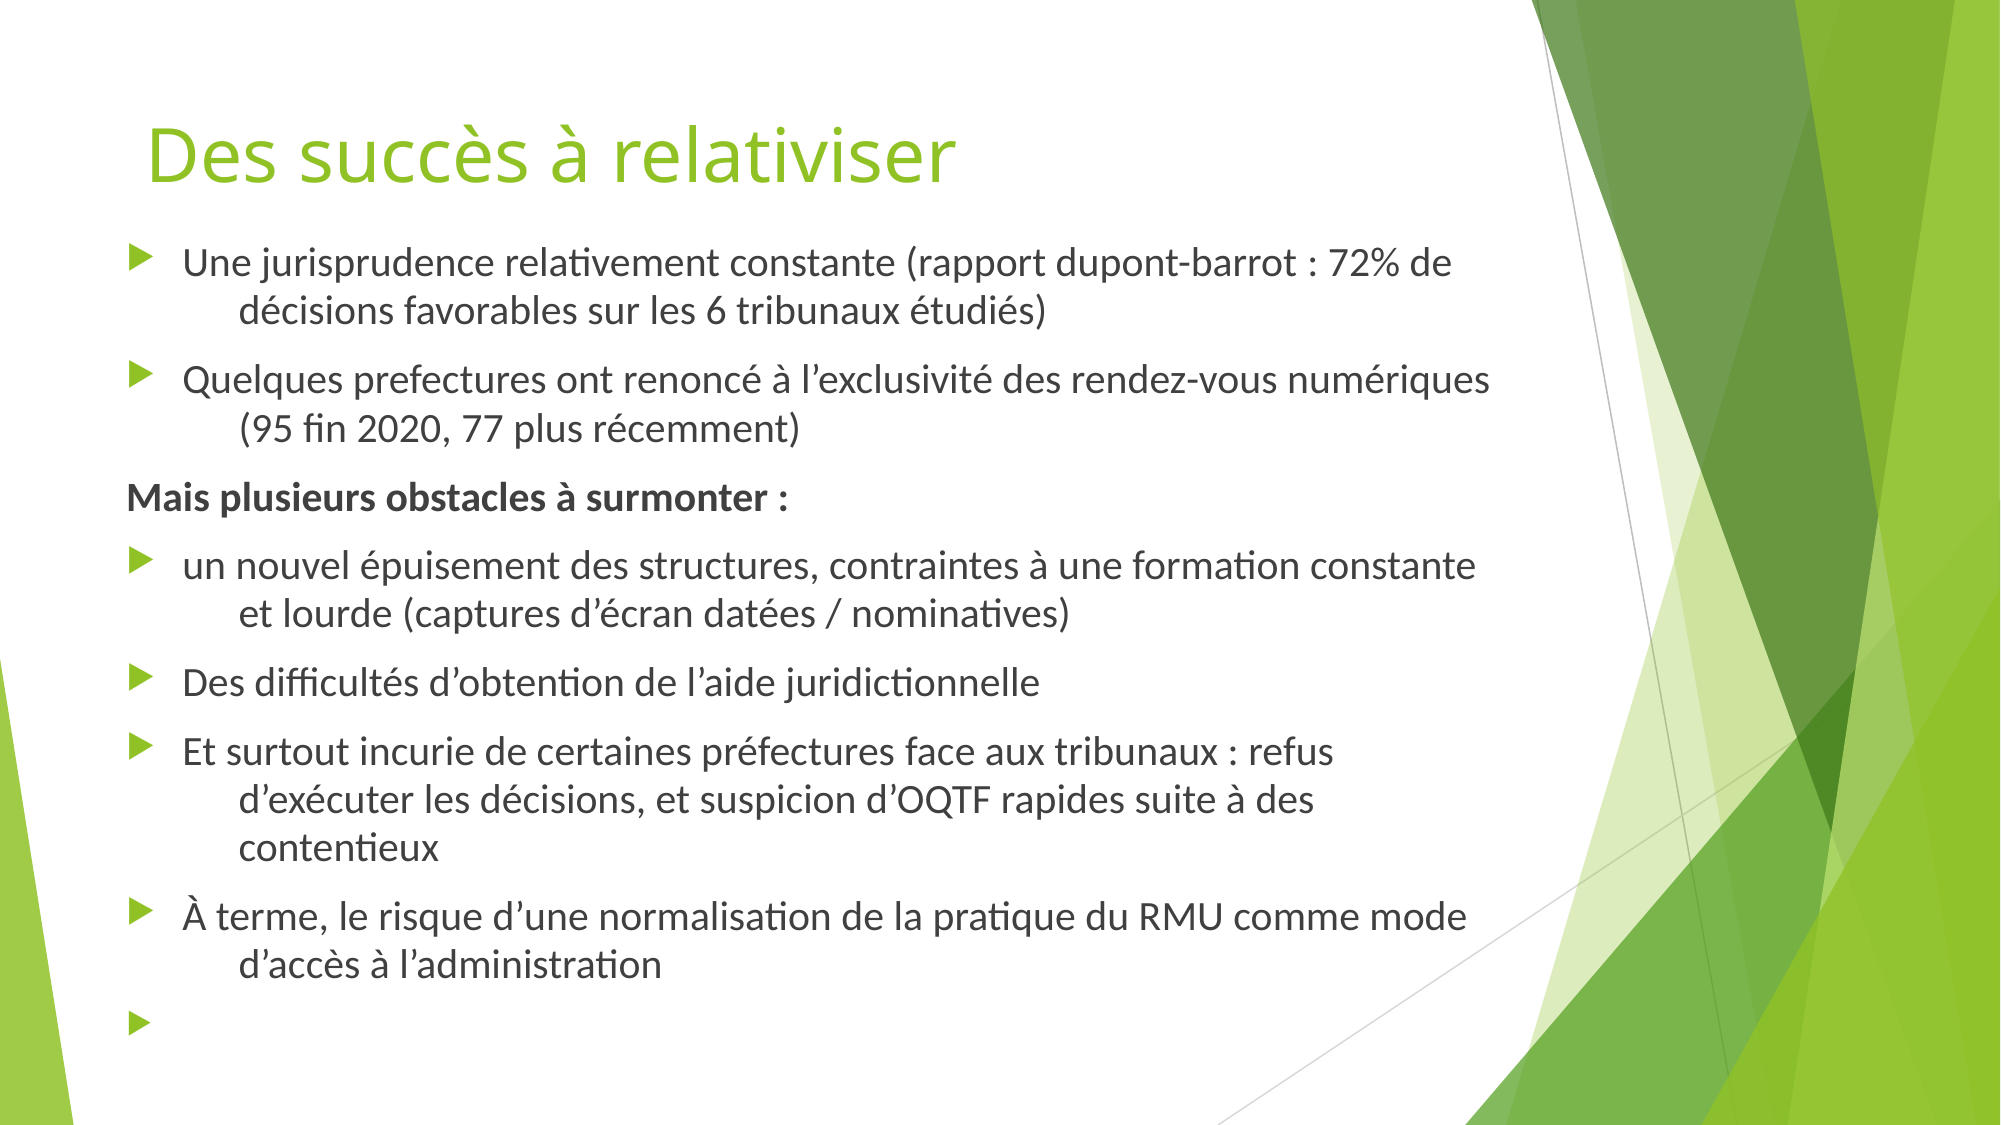

# Des succès à relativiser
Une jurisprudence relativement constante (rapport dupont-barrot : 72% de décisions favorables sur les 6 tribunaux étudiés)
Quelques prefectures ont renoncé à l’exclusivité des rendez-vous numériques (95 fin 2020, 77 plus récemment)
Mais plusieurs obstacles à surmonter :
un nouvel épuisement des structures, contraintes à une formation constante et lourde (captures d’écran datées / nominatives)
Des difficultés d’obtention de l’aide juridictionnelle
Et surtout incurie de certaines préfectures face aux tribunaux : refus d’exécuter les décisions, et suspicion d’OQTF rapides suite à des contentieux
À terme, le risque d’une normalisation de la pratique du RMU comme mode d’accès à l’administration